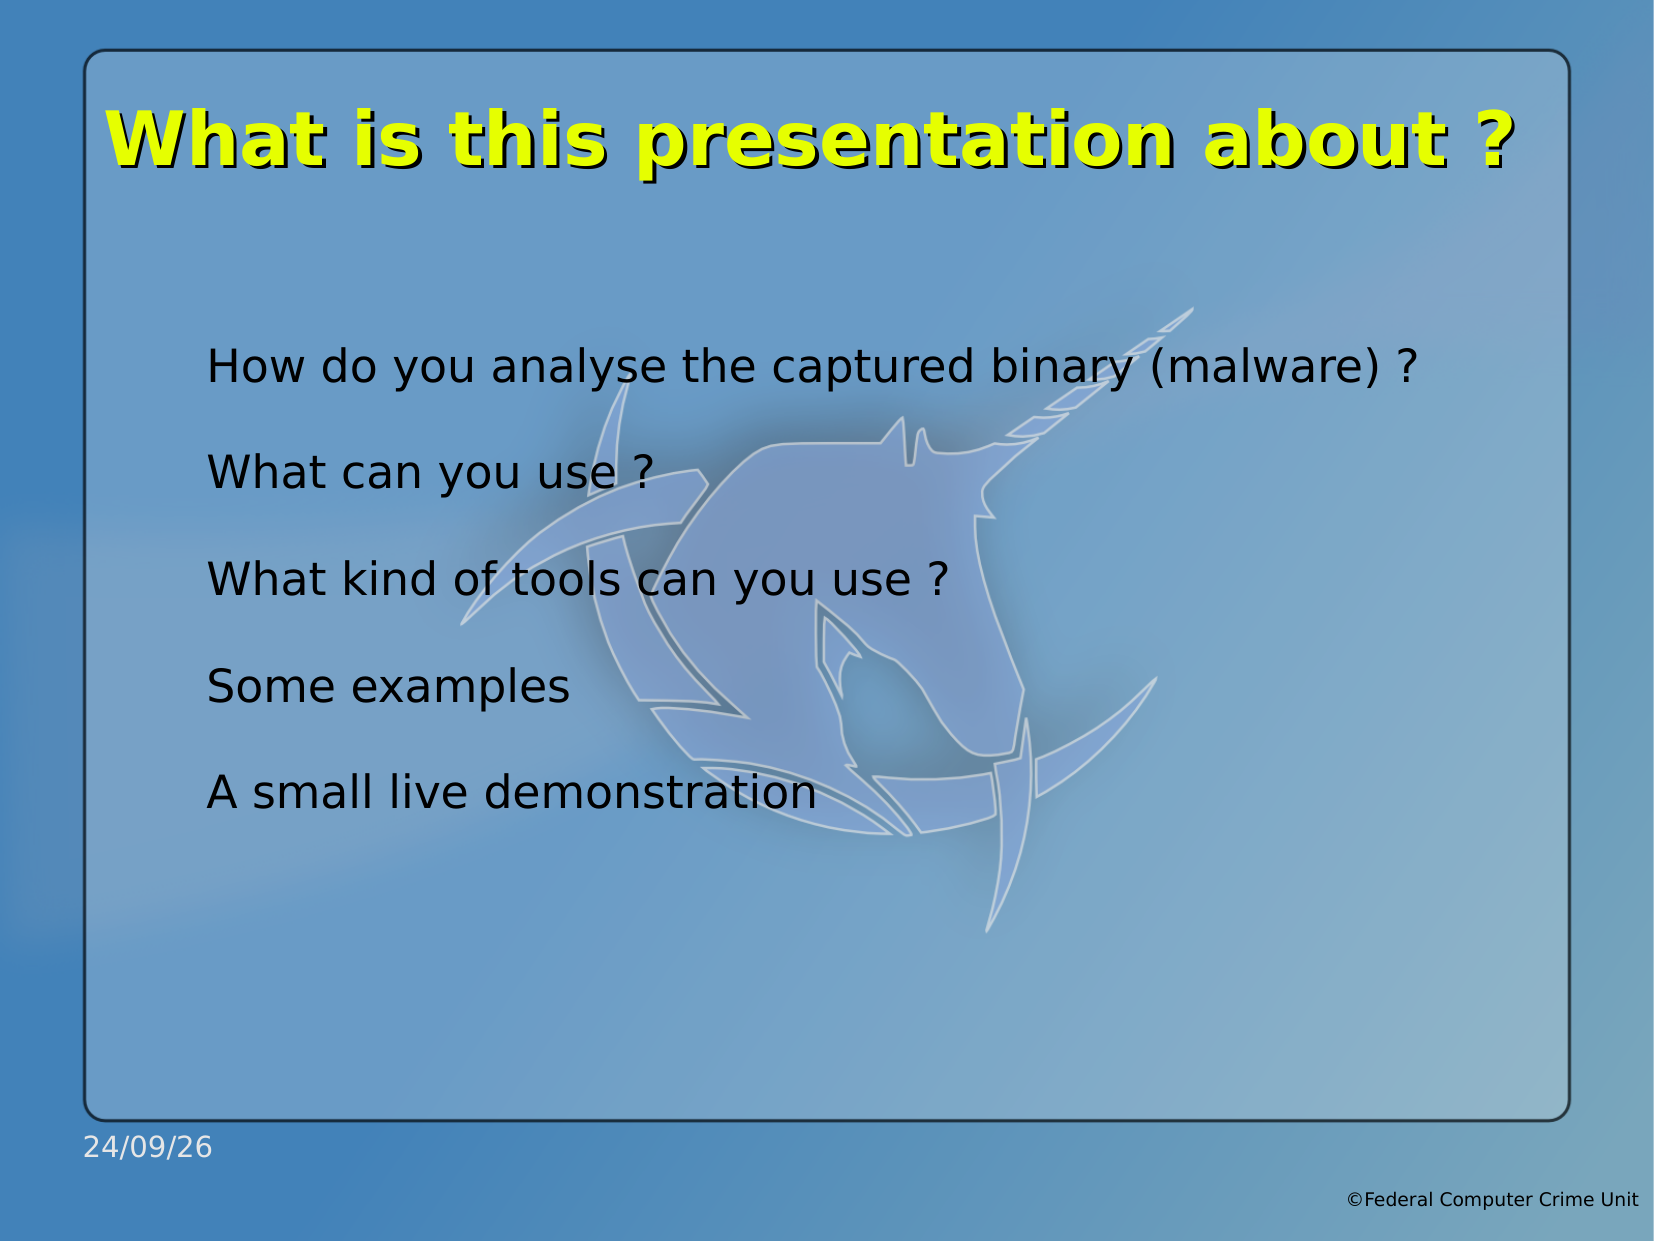

What is this presentation about ?
 How do you analyse the captured binary (malware) ?
 What can you use ?
 What kind of tools can you use ?
 Some examples
 A small live demonstration
©Federal Computer Crime Unit